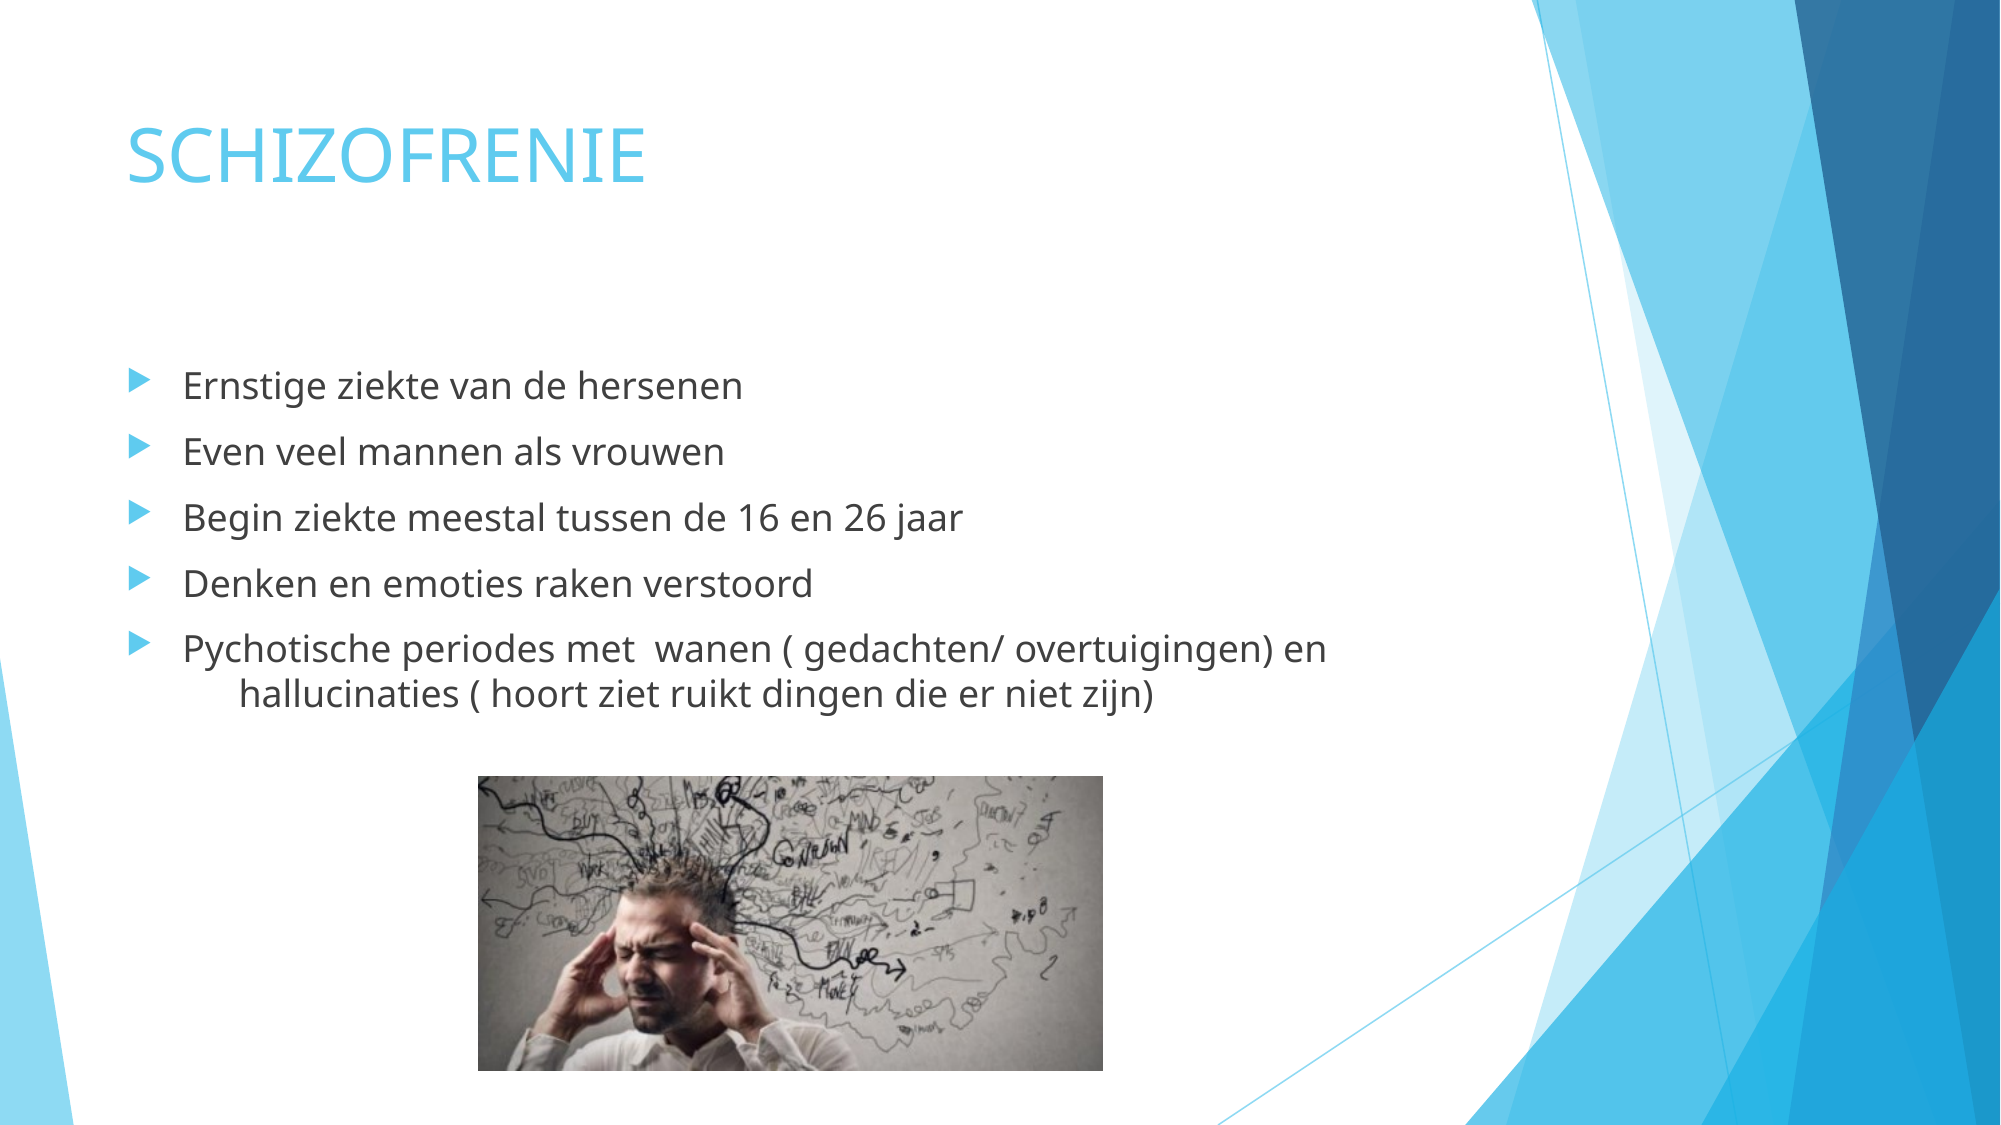

# SCHIZOFRENIE
Ernstige ziekte van de hersenen
Even veel mannen als vrouwen
Begin ziekte meestal tussen de 16 en 26 jaar
Denken en emoties raken verstoord
Pychotische periodes met wanen ( gedachten/ overtuigingen) en hallucinaties ( hoort ziet ruikt dingen die er niet zijn)